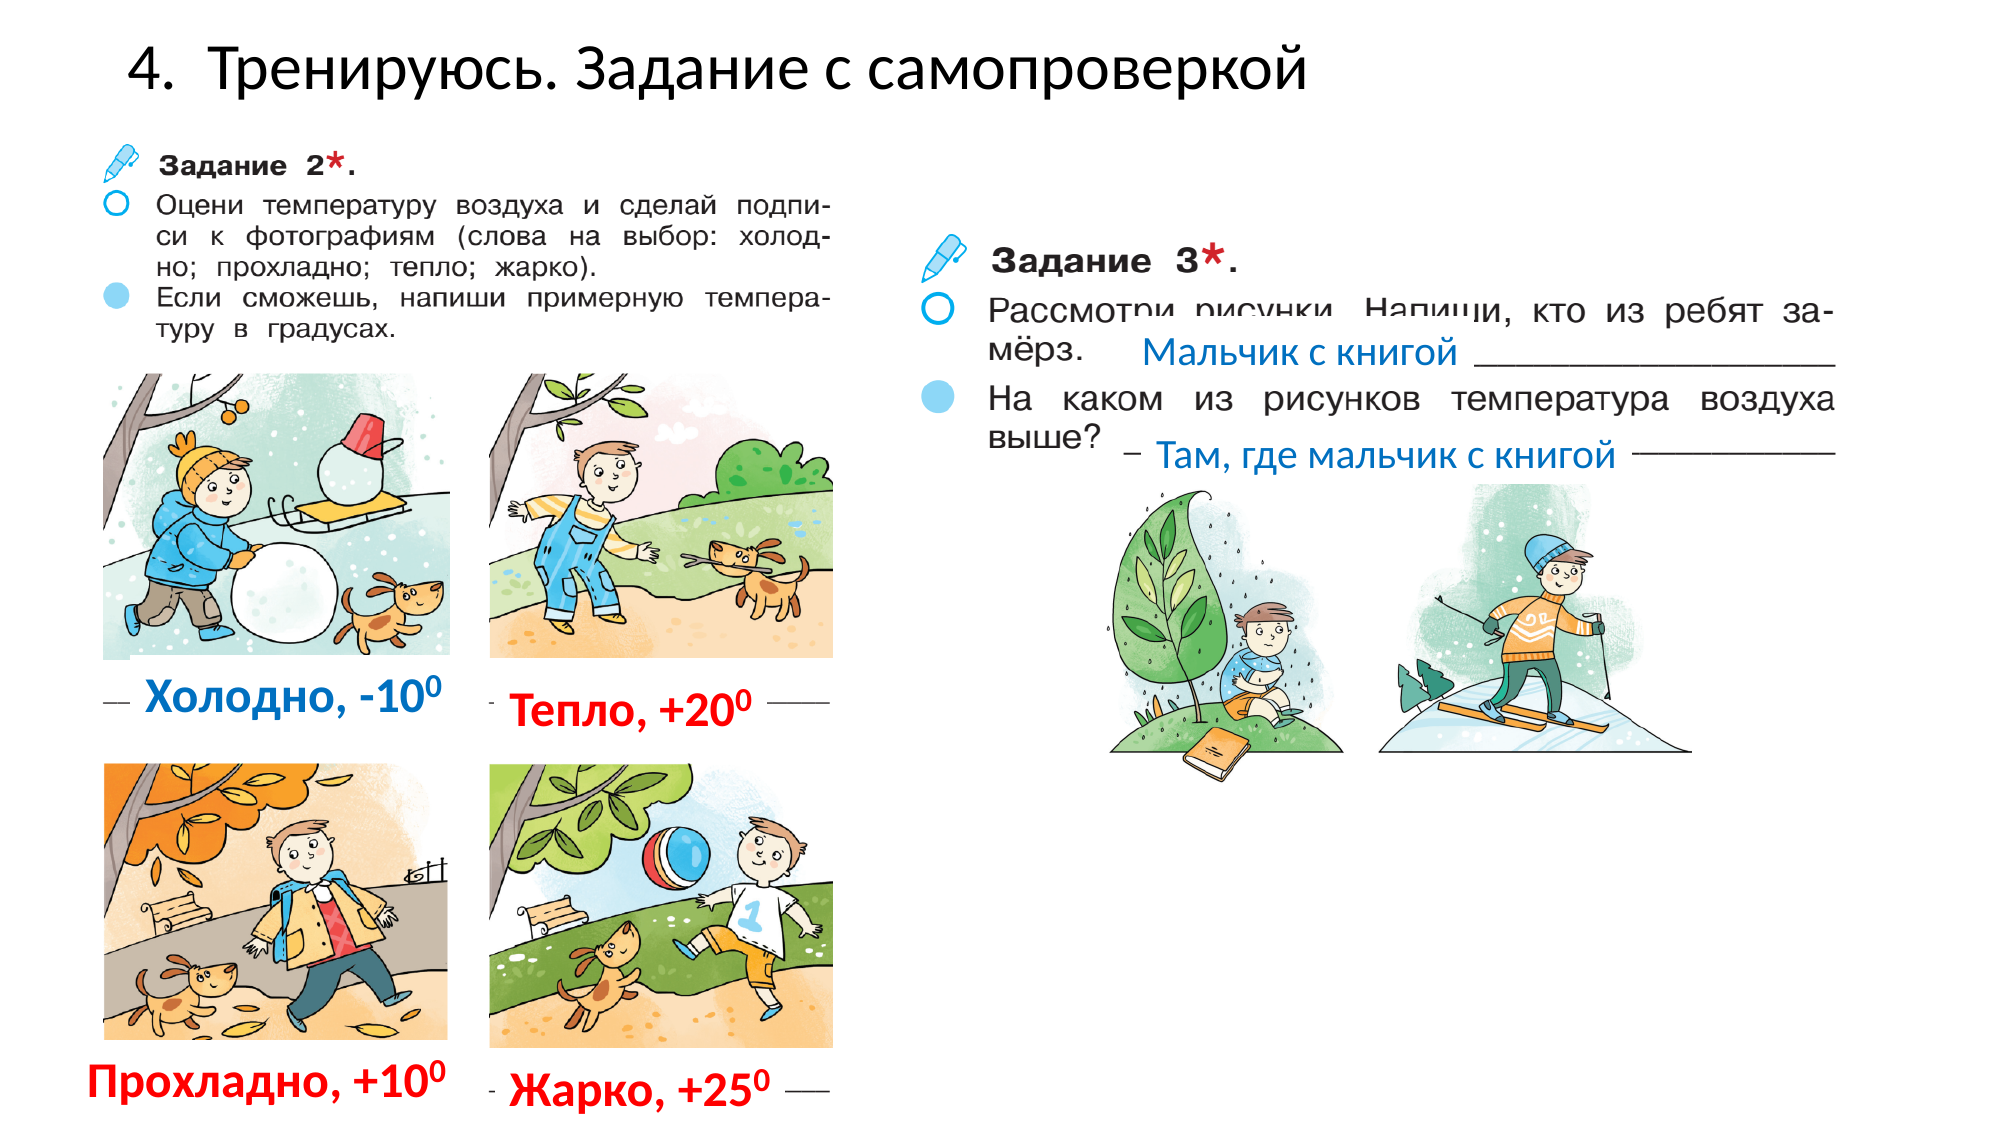

# 4. Тренируюсь. Задание с самопроверкой
Мальчик с книгой
Там, где мальчик с книгой
Холодно, -100
Тепло, +200
Прохладно, +100
Жарко, +250